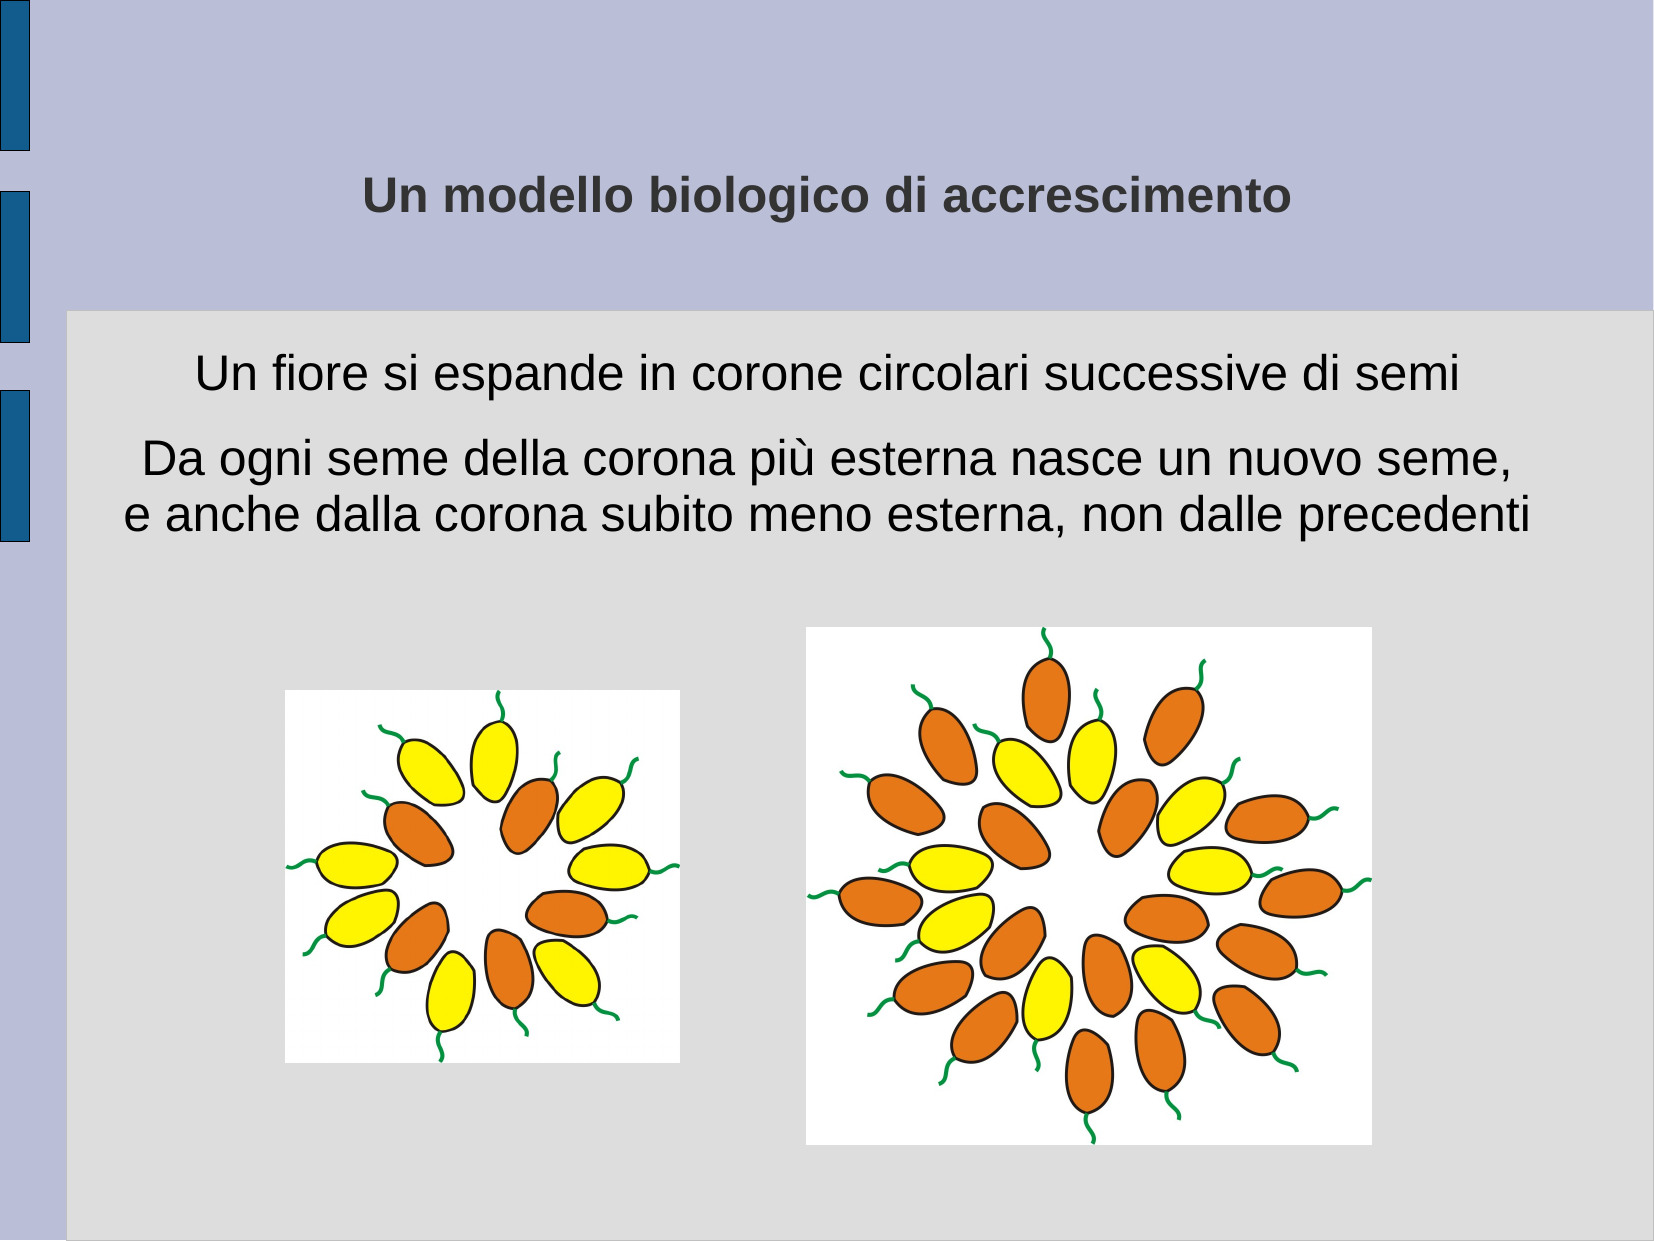

# Un modello biologico di accrescimento
Un fiore si espande in corone circolari successive di semi
Da ogni seme della corona più esterna nasce un nuovo seme, e anche dalla corona subito meno esterna, non dalle precedenti